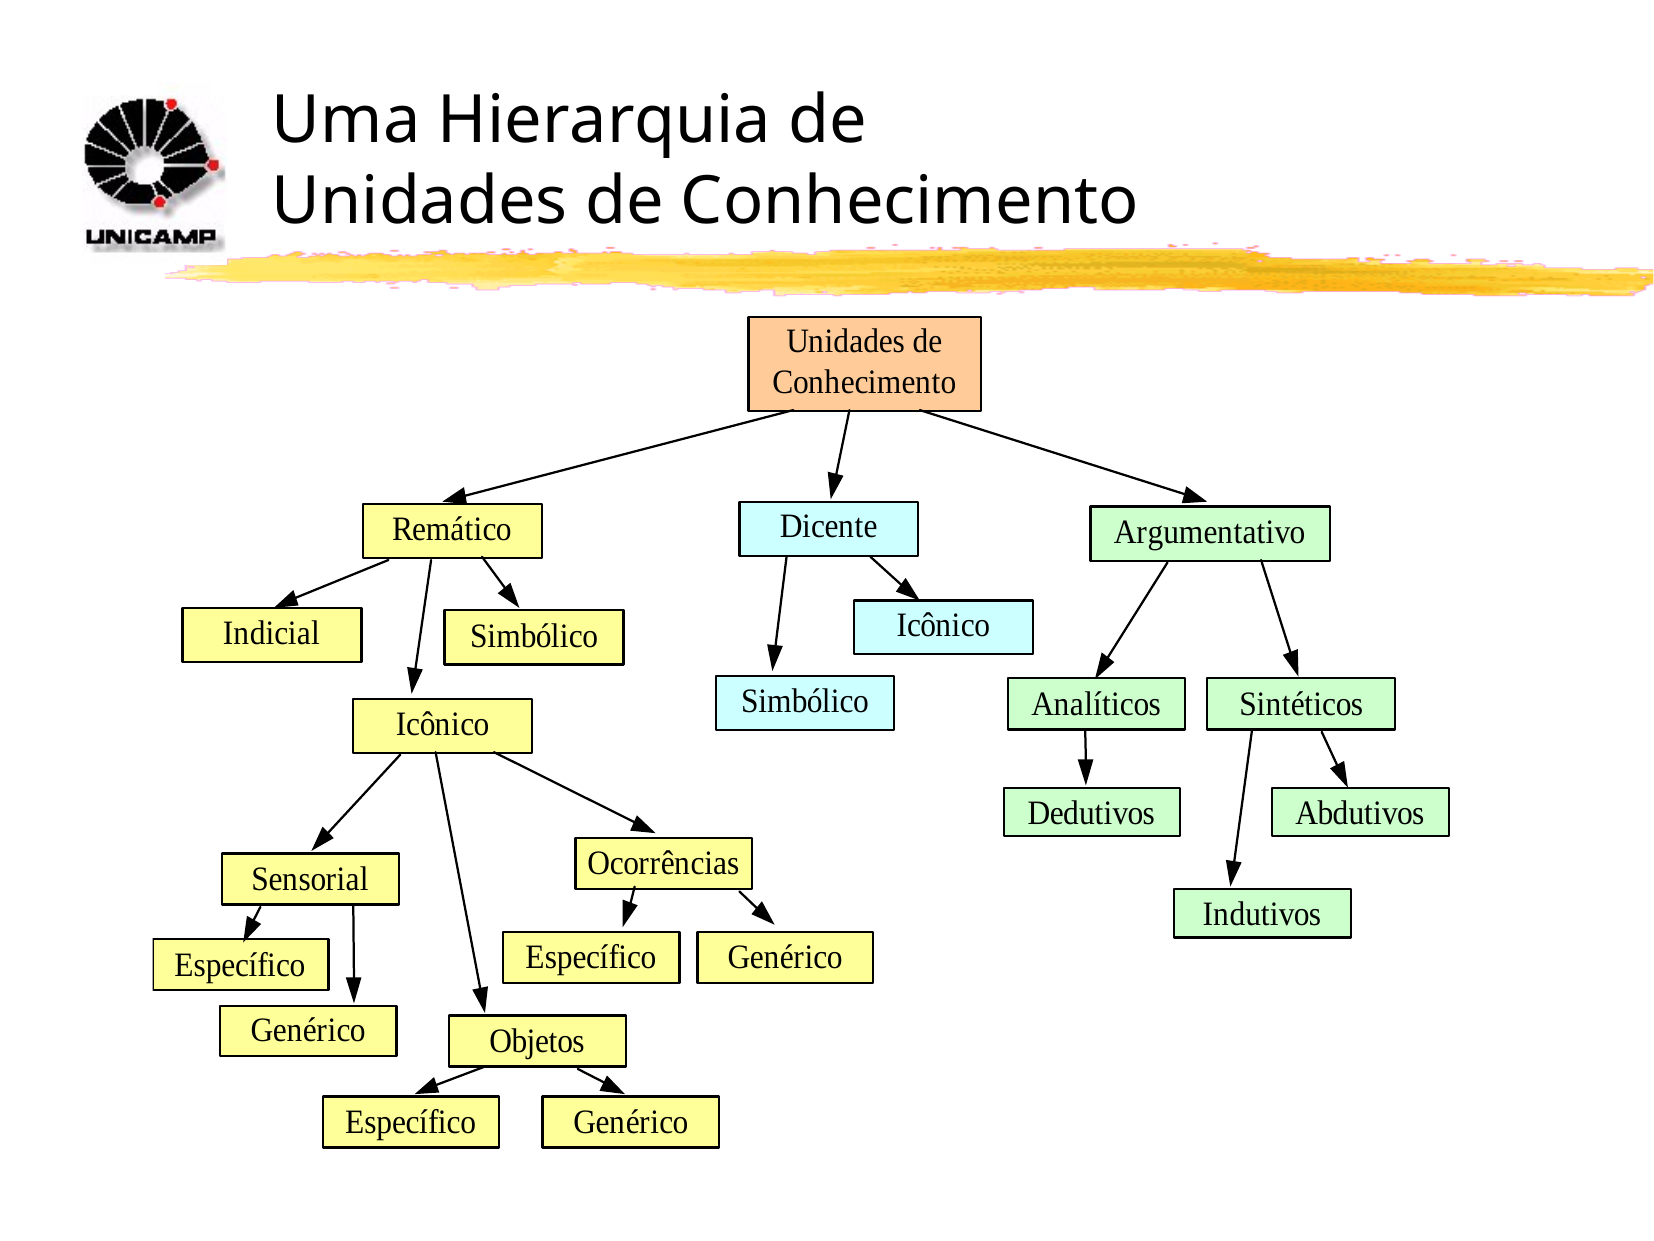

# Uma Hierarquia de Unidades de Conhecimento